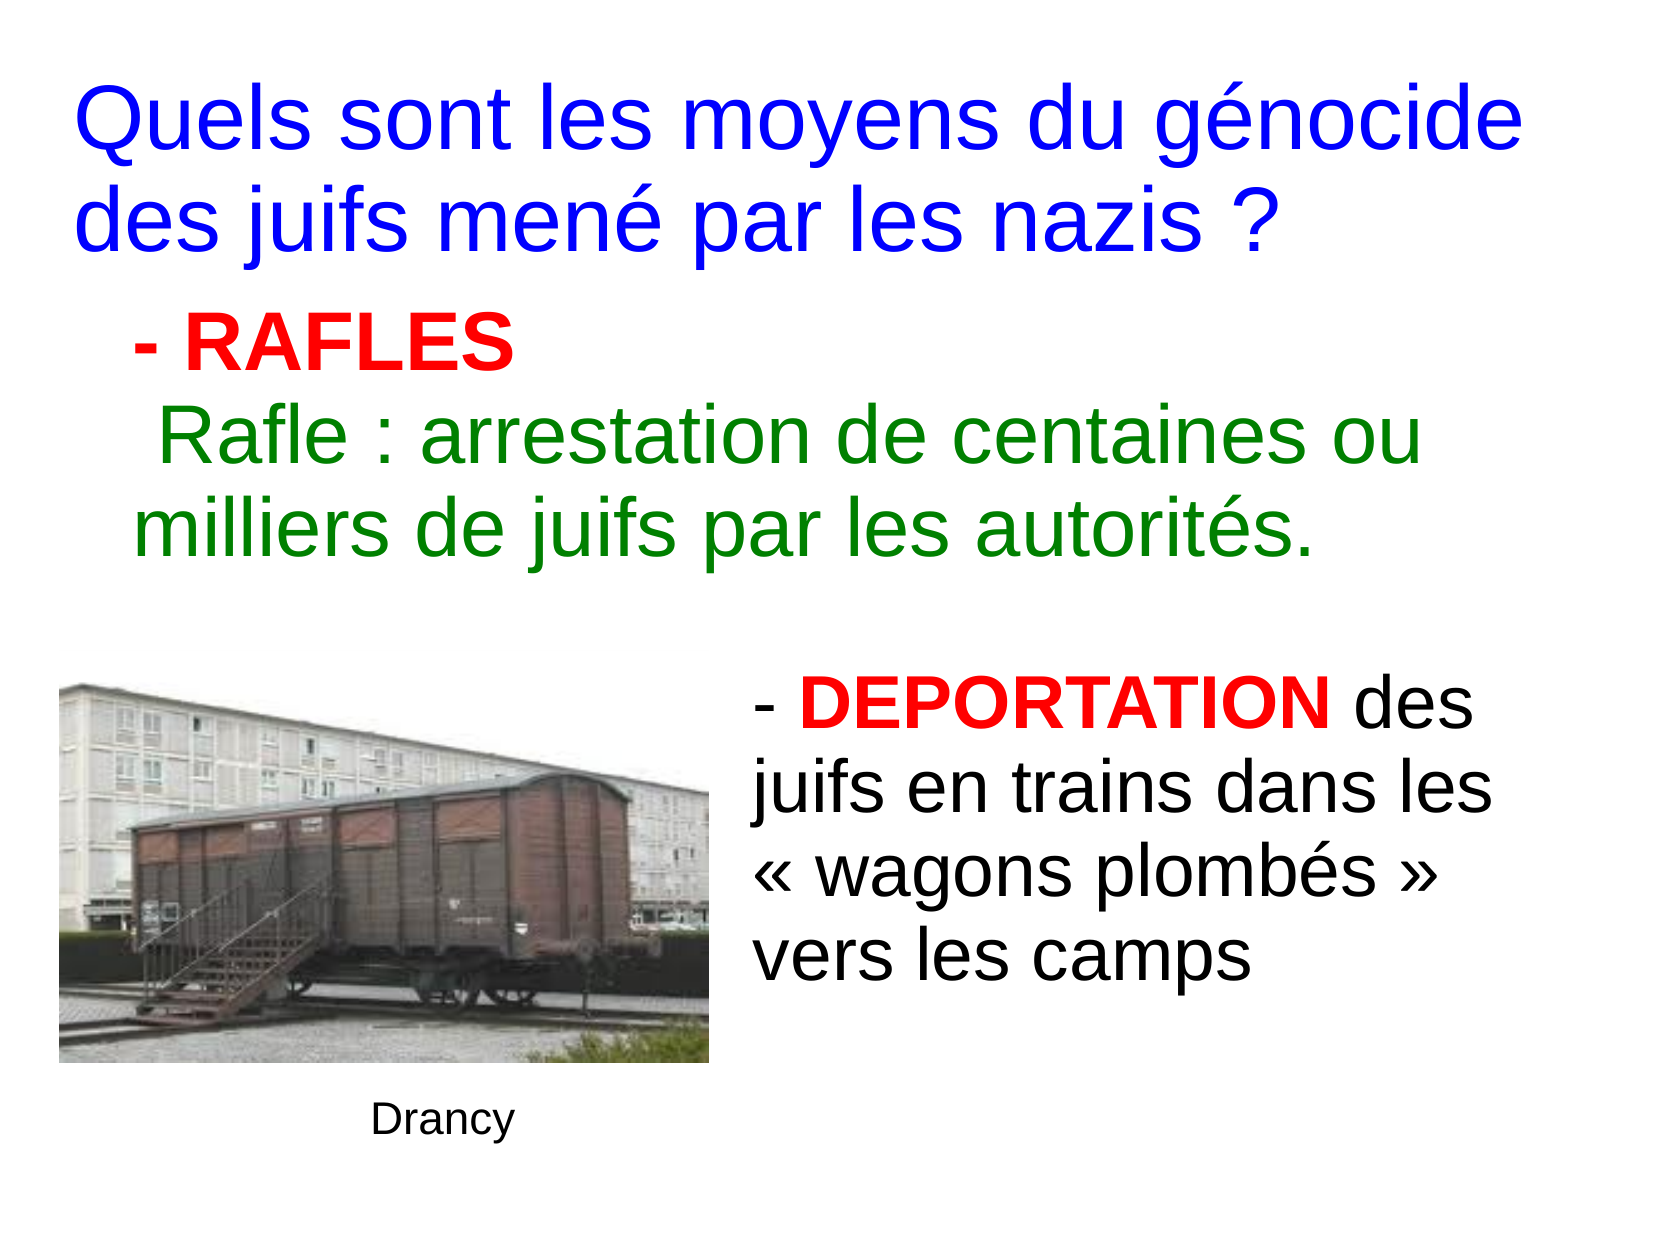

Quels sont les moyens du génocide des juifs mené par les nazis ?
- RAFLES
 Rafle : arrestation de centaines ou milliers de juifs par les autorités.
- DEPORTATION des juifs en trains dans les « wagons plombés » vers les camps
Drancy